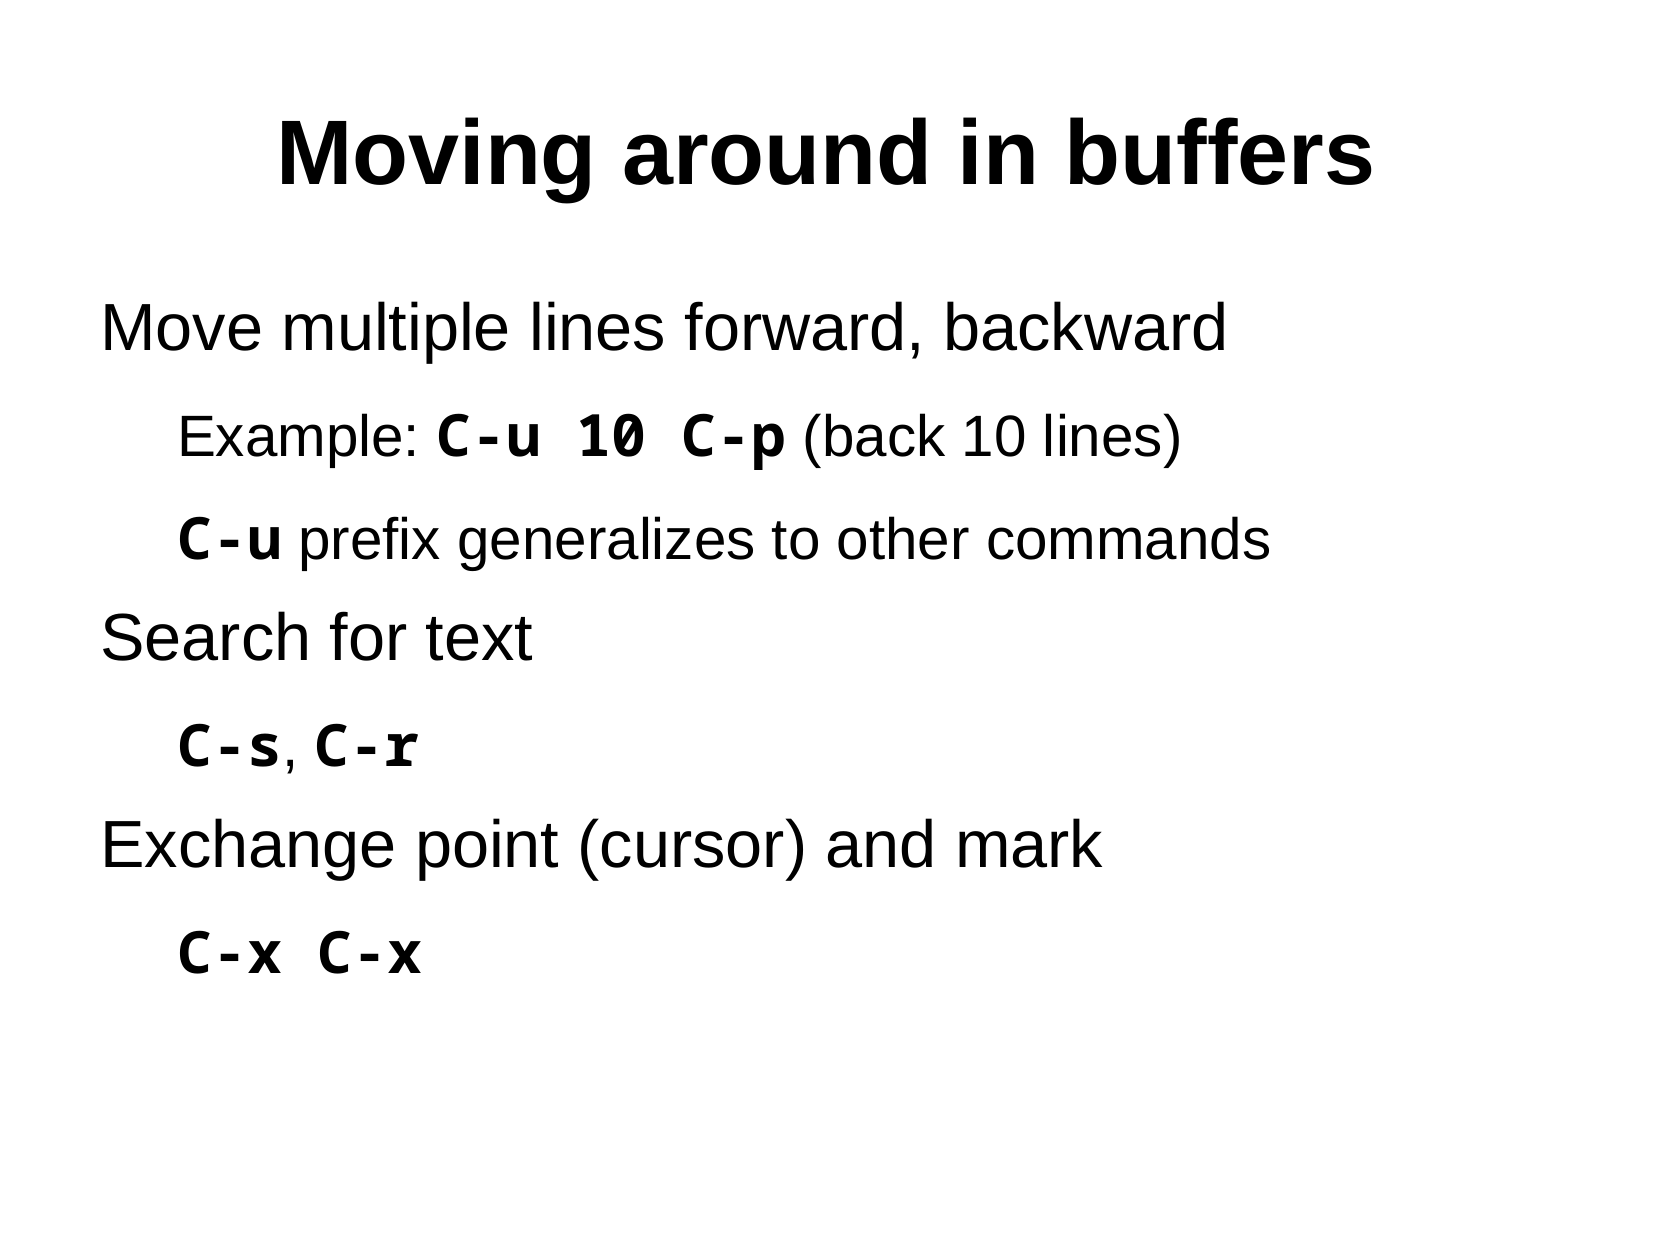

# Moving around in buffers
Move multiple lines forward, backward
Example: C-u 10 C-p (back 10 lines)
C-u prefix generalizes to other commands
Search for text
C-s, C-r
Exchange point (cursor) and mark
C-x C-x